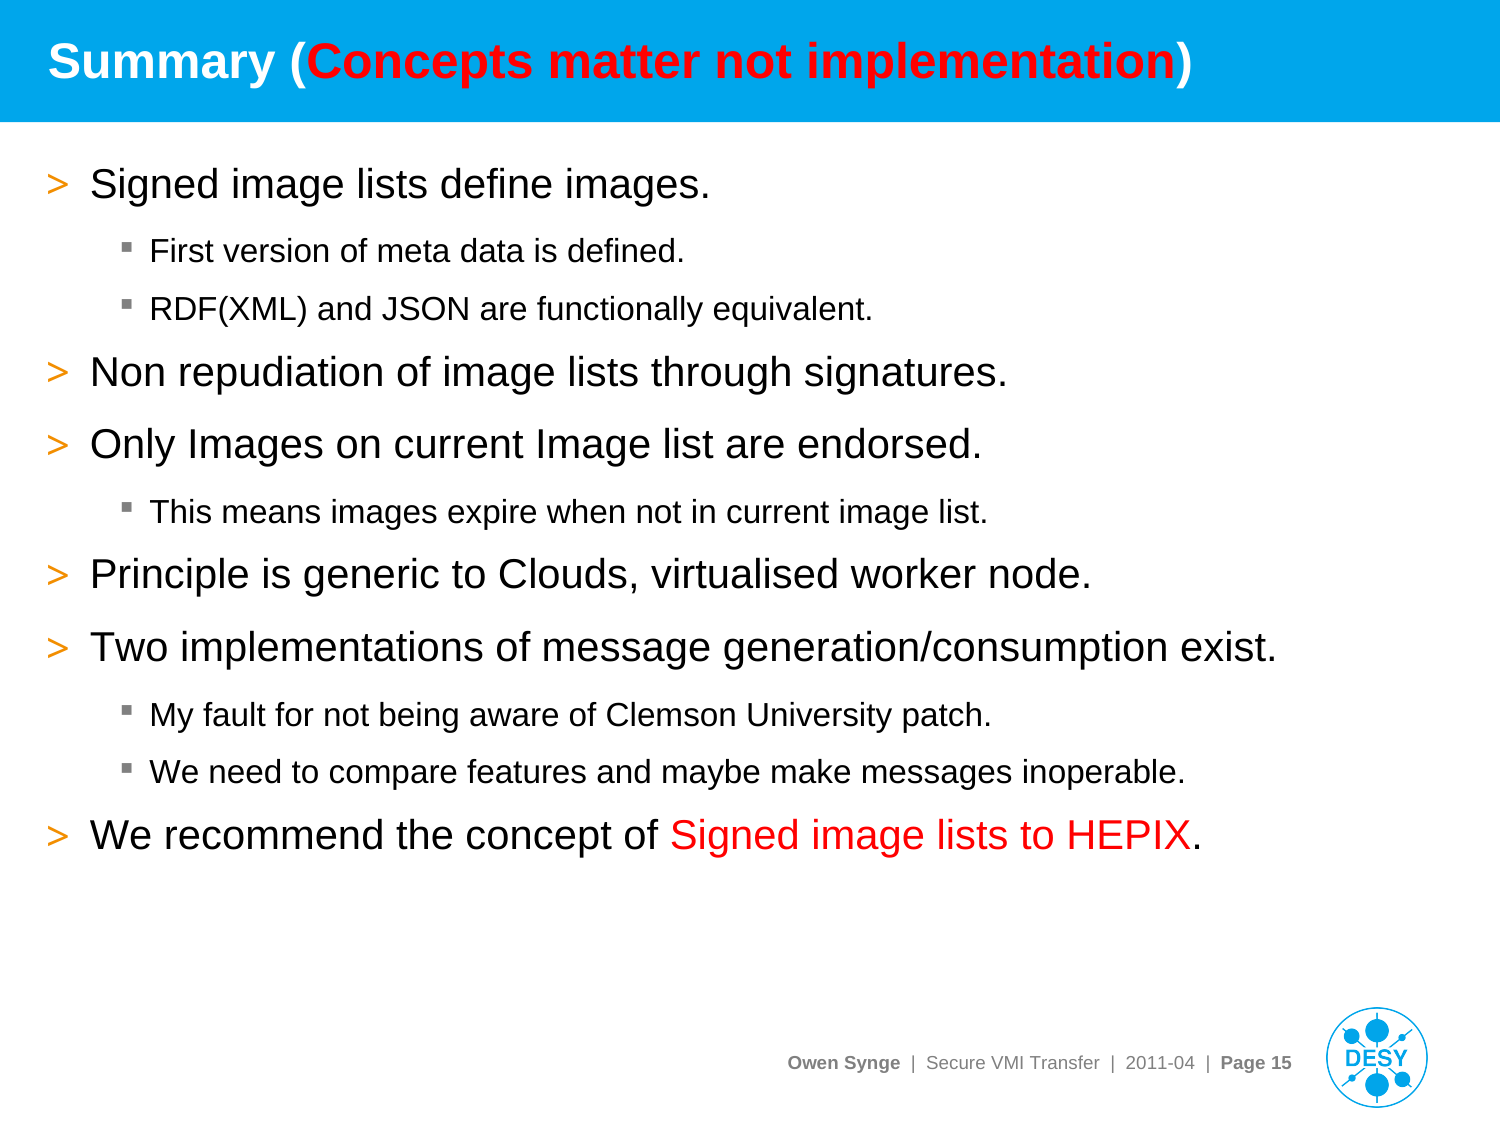

# Summary (Concepts matter not implementation)
Signed image lists define images.
First version of meta data is defined.
RDF(XML) and JSON are functionally equivalent.
Non repudiation of image lists through signatures.
Only Images on current Image list are endorsed.
This means images expire when not in current image list.
Principle is generic to Clouds, virtualised worker node.
Two implementations of message generation/consumption exist.
My fault for not being aware of Clemson University patch.
We need to compare features and maybe make messages inoperable.
We recommend the concept of Signed image lists to HEPIX.